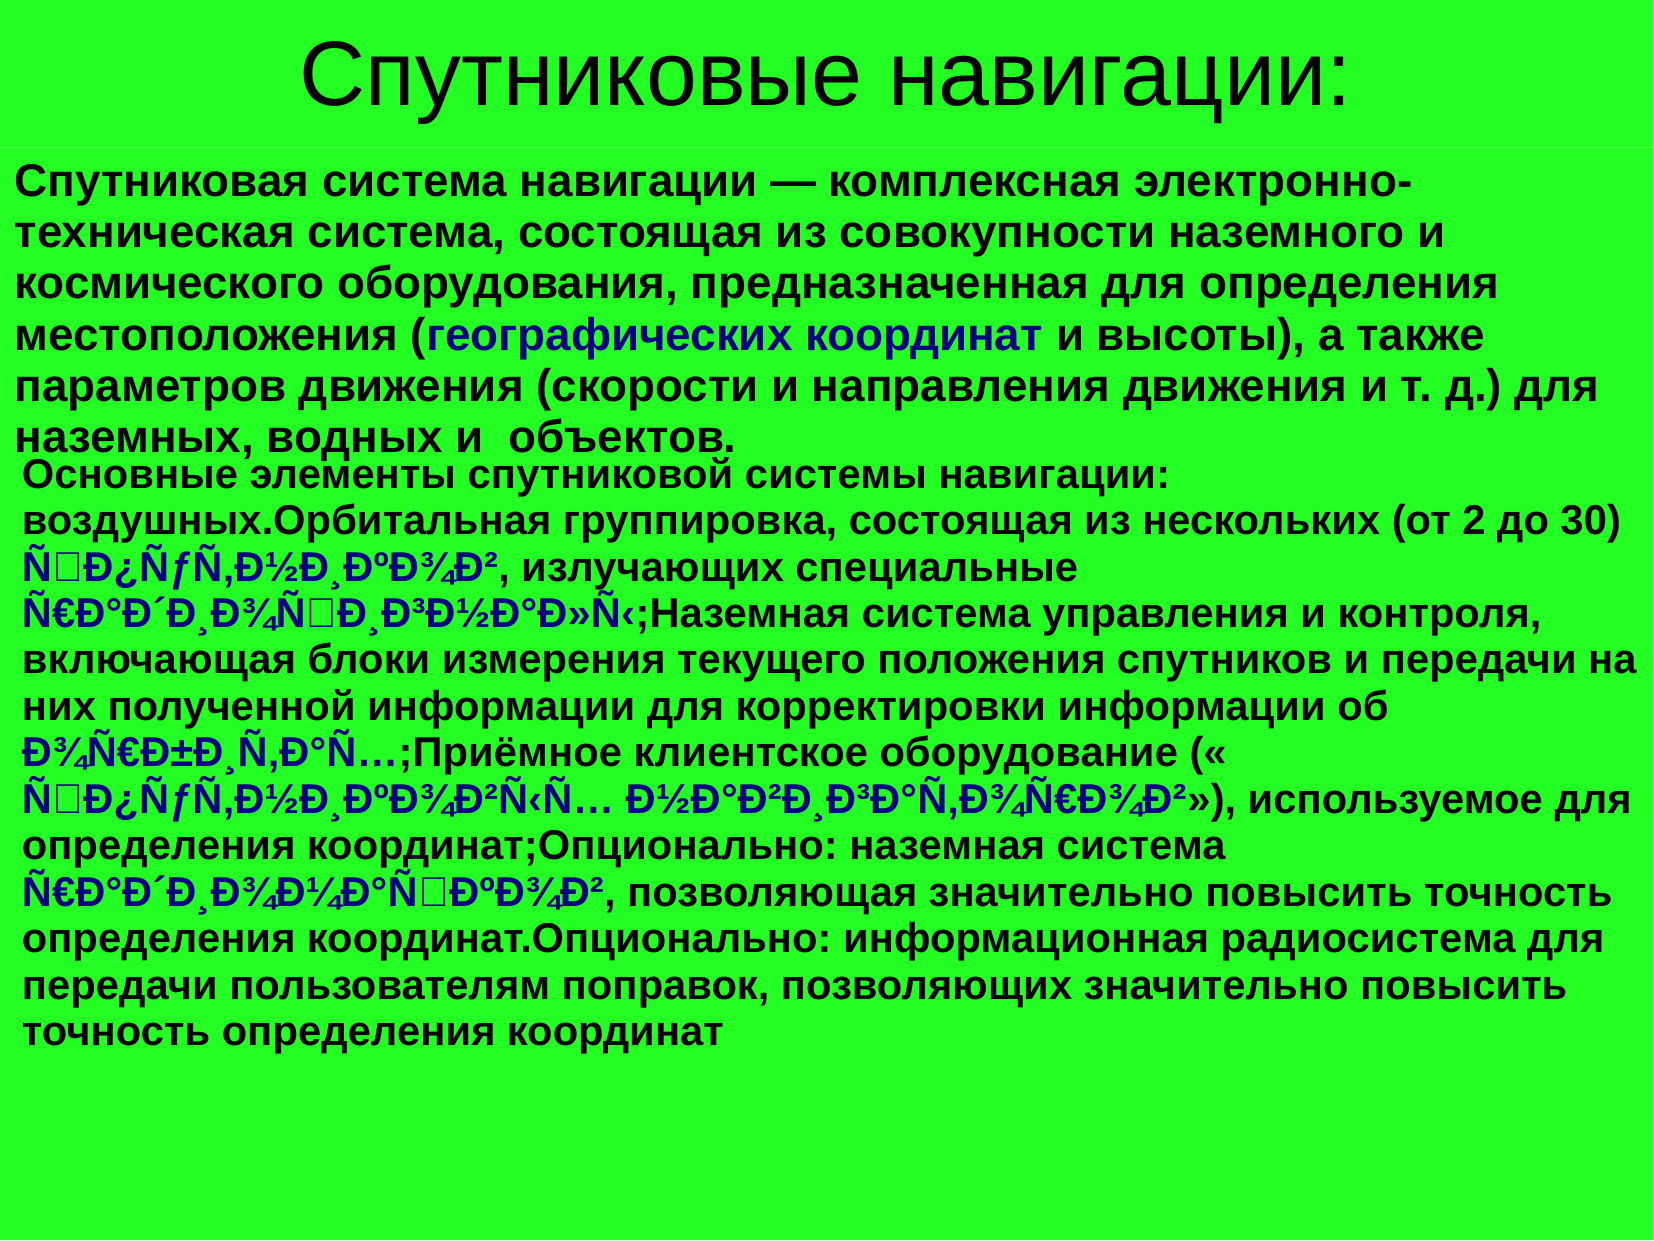

# Спутниковые навигации:
Спутниковая система навигации — комплексная электронно-техническая система, состоящая из совокупности наземного и космического оборудования, предназначенная для определения местоположения (географических координат и высоты), а также параметров движения (скорости и направления движения и т. д.) для наземных, водных и объектов.
Основные элементы спутниковой системы навигации: воздушных.Орбитальная группировка, состоящая из нескольких (от 2 до 30) ÑÐ¿ÑƒÑ‚Ð½Ð¸ÐºÐ¾Ð², излучающих специальные Ñ€Ð°Ð´Ð¸Ð¾ÑÐ¸Ð³Ð½Ð°Ð»Ñ‹;Наземная система управления и контроля, включающая блоки измерения текущего положения спутников и передачи на них полученной информации для корректировки информации об Ð¾Ñ€Ð±Ð¸Ñ‚Ð°Ñ…;Приёмное клиентское оборудование («ÑÐ¿ÑƒÑ‚Ð½Ð¸ÐºÐ¾Ð²Ñ‹Ñ… Ð½Ð°Ð²Ð¸Ð³Ð°Ñ‚Ð¾Ñ€Ð¾Ð²»), используемое для определения координат;Опционально: наземная система Ñ€Ð°Ð´Ð¸Ð¾Ð¼Ð°ÑÐºÐ¾Ð², позволяющая значительно повысить точность определения координат.Опционально: информационная радиосистема для передачи пользователям поправок, позволяющих значительно повысить точность определения координат